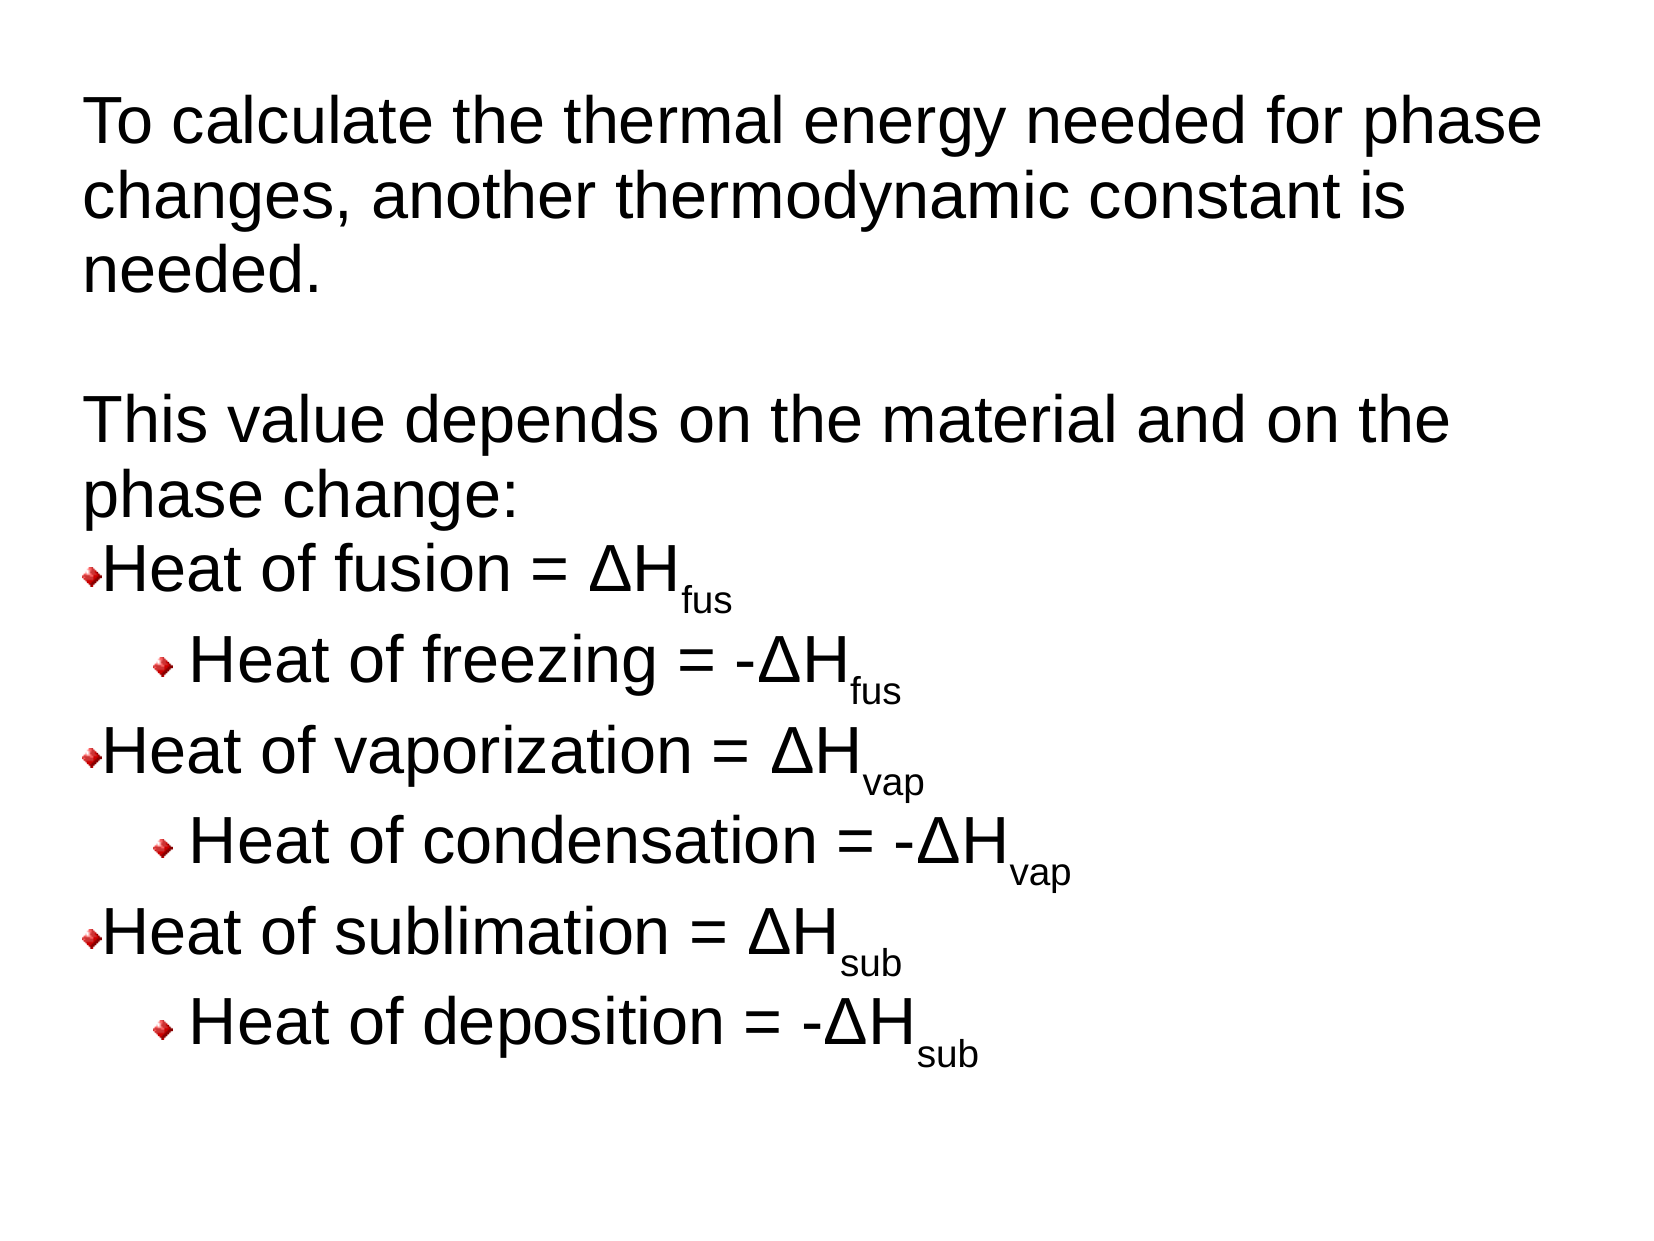

# To calculate the thermal energy needed for phase changes, another thermodynamic constant is needed.
This value depends on the material and on the phase change:
Heat of fusion = ΔHfus
Heat of freezing = -ΔHfus
Heat of vaporization = ΔHvap
Heat of condensation = -ΔHvap
Heat of sublimation = ΔHsub
Heat of deposition = -ΔHsub